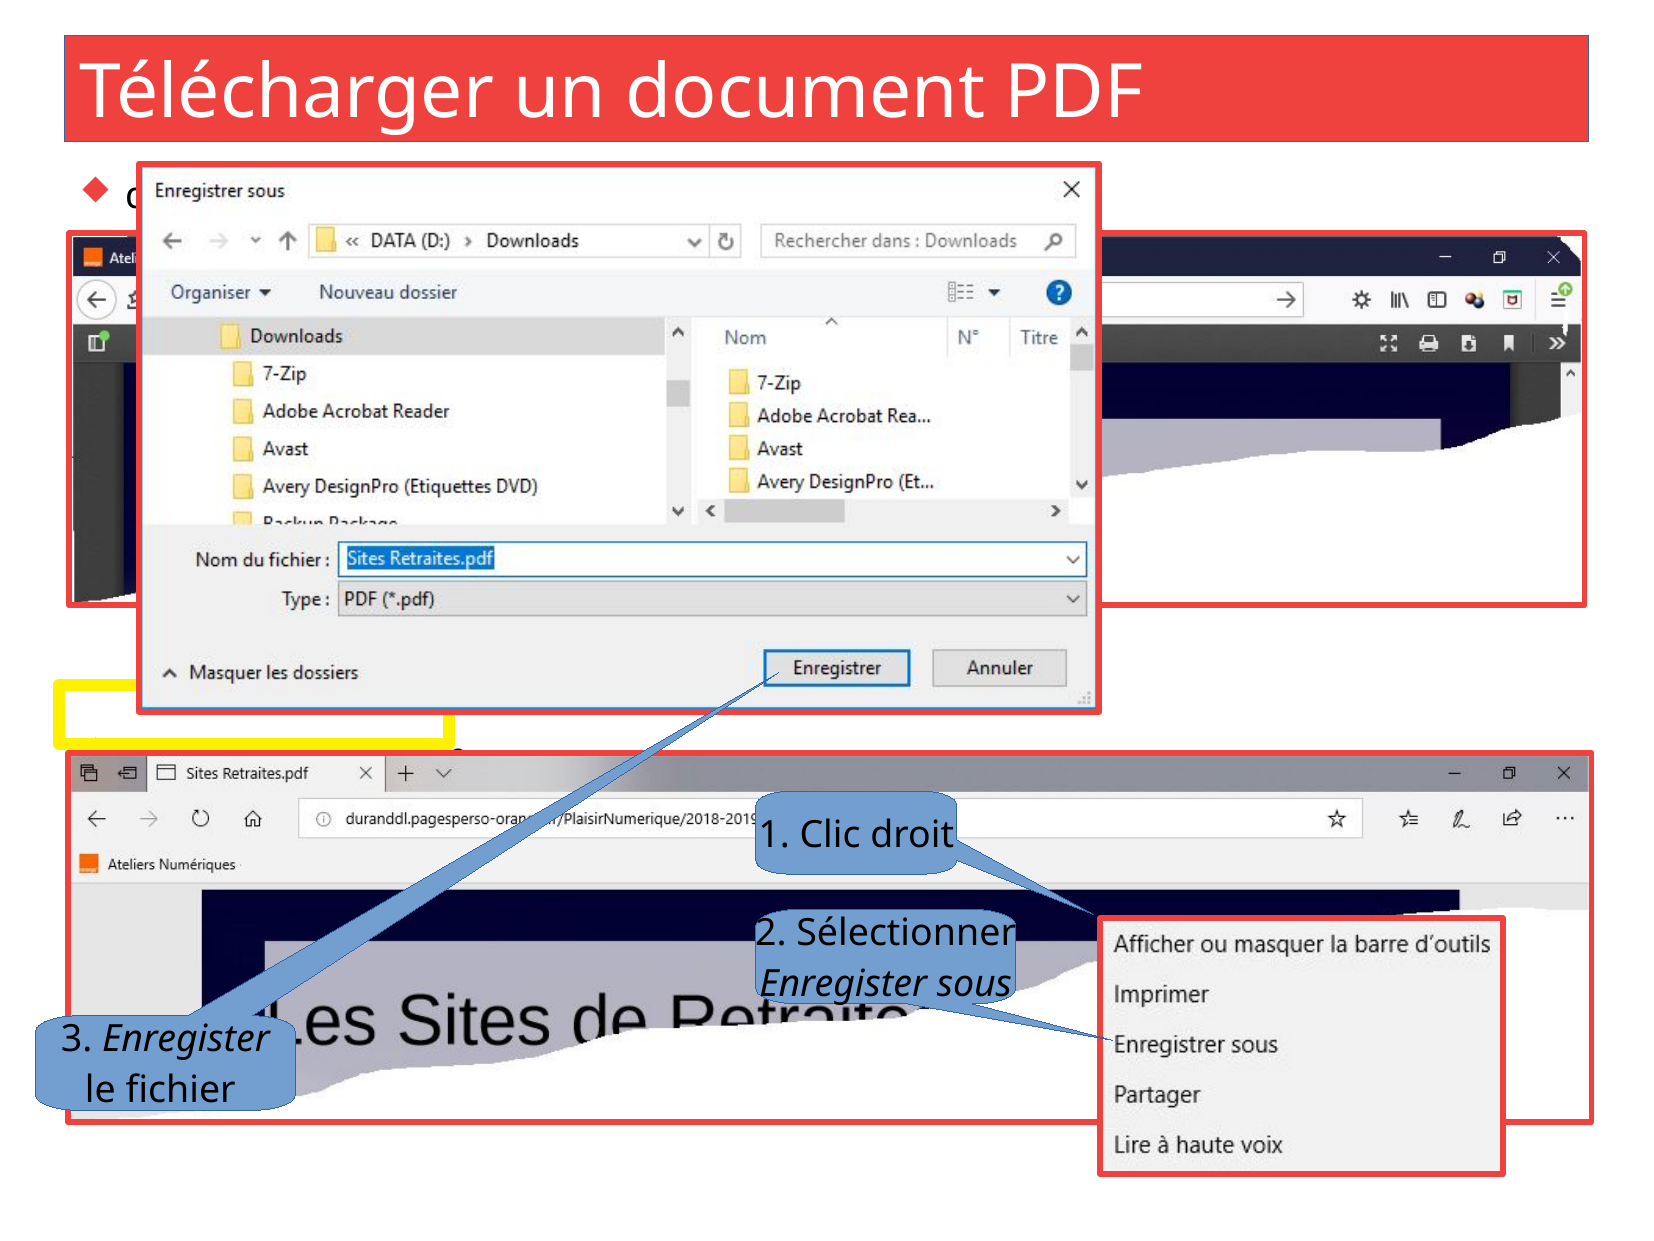

Télécharger un document PDF
 dans Firefox
 dans Microsoft Edge
# Sommaire
1. Clic droit
2. Sélectionner
Enregister sous
3. Enregister
le fichier
5